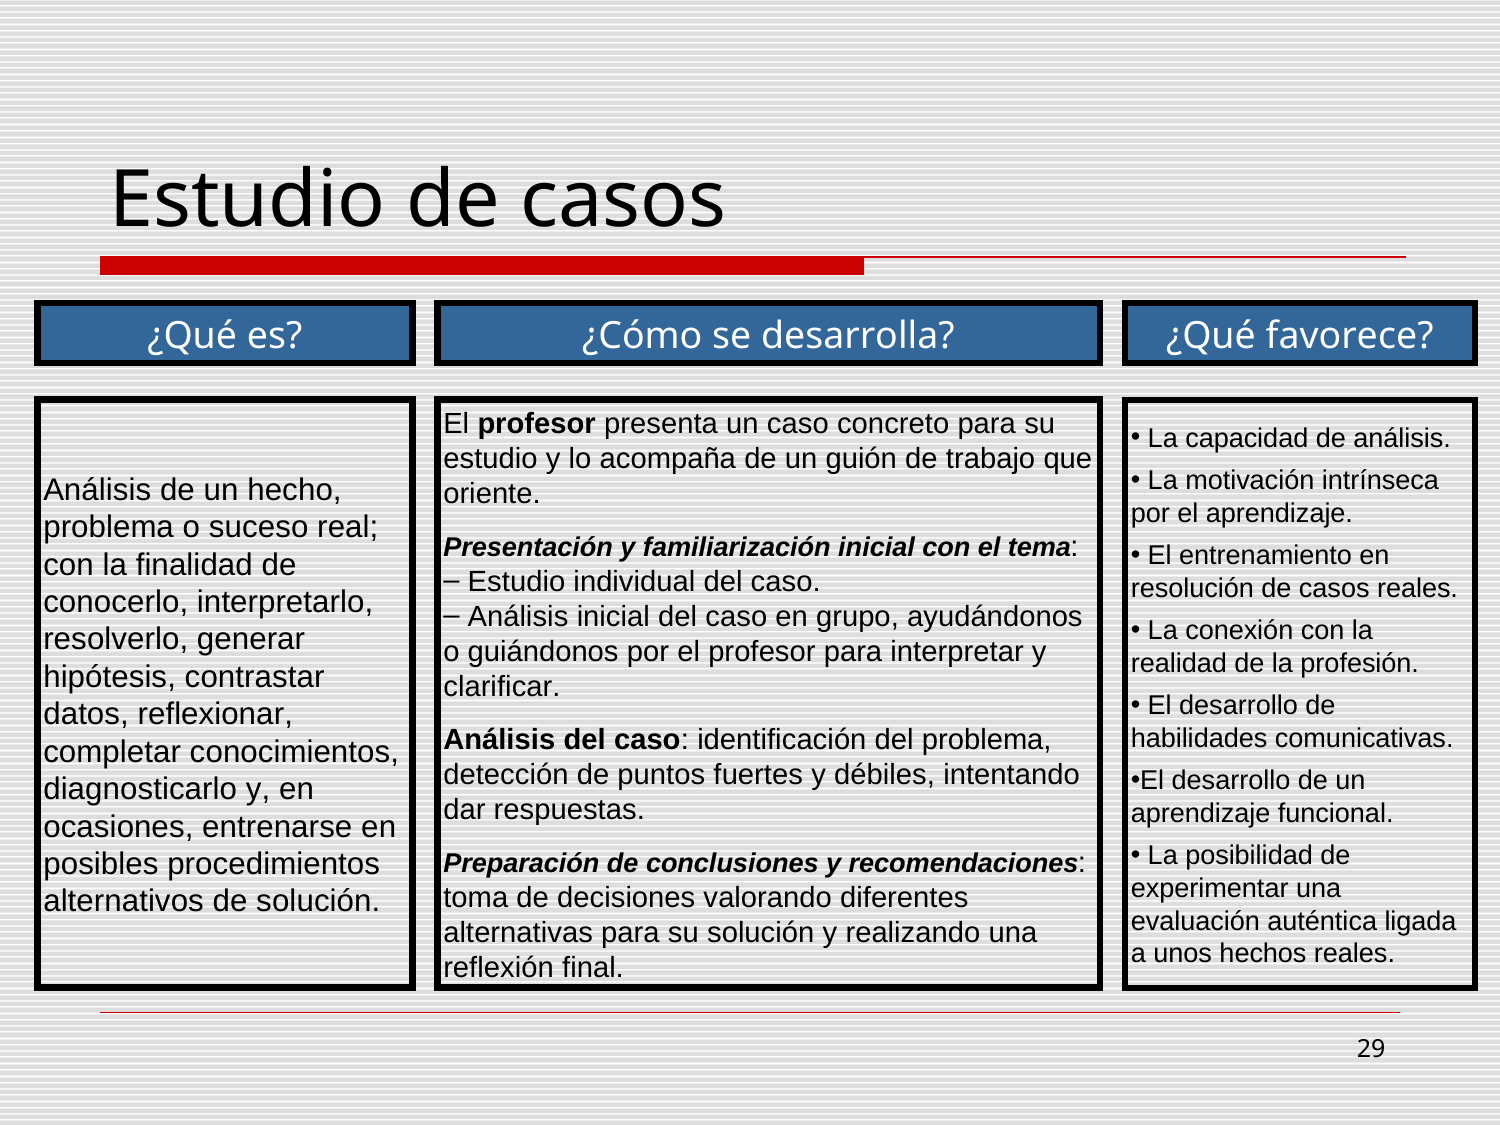

# Estudio de casos
¿Qué es?
¿Cómo se desarrolla?
¿Qué favorece?
Análisis de un hecho, problema o suceso real; con la finalidad de conocerlo, interpretarlo, resolverlo, generar hipótesis, contrastar datos, reflexionar, completar conocimientos, diagnosticarlo y, en ocasiones, entrenarse en posibles procedimientos alternativos de solución.
El profesor presenta un caso concreto para su estudio y lo acompaña de un guión de trabajo que oriente.
Presentación y familiarización inicial con el tema:
 Estudio individual del caso.
 Análisis inicial del caso en grupo, ayudándonos o guiándonos por el profesor para interpretar y clarificar.
Análisis del caso: identificación del problema, detección de puntos fuertes y débiles, intentando dar respuestas.
Preparación de conclusiones y recomendaciones: toma de decisiones valorando diferentes alternativas para su solución y realizando una reflexión final.
 La capacidad de análisis.
 La motivación intrínseca por el aprendizaje.
 El entrenamiento en resolución de casos reales.
 La conexión con la realidad de la profesión.
 El desarrollo de habilidades comunicativas.
El desarrollo de un aprendizaje funcional.
 La posibilidad de experimentar una evaluación auténtica ligada a unos hechos reales.